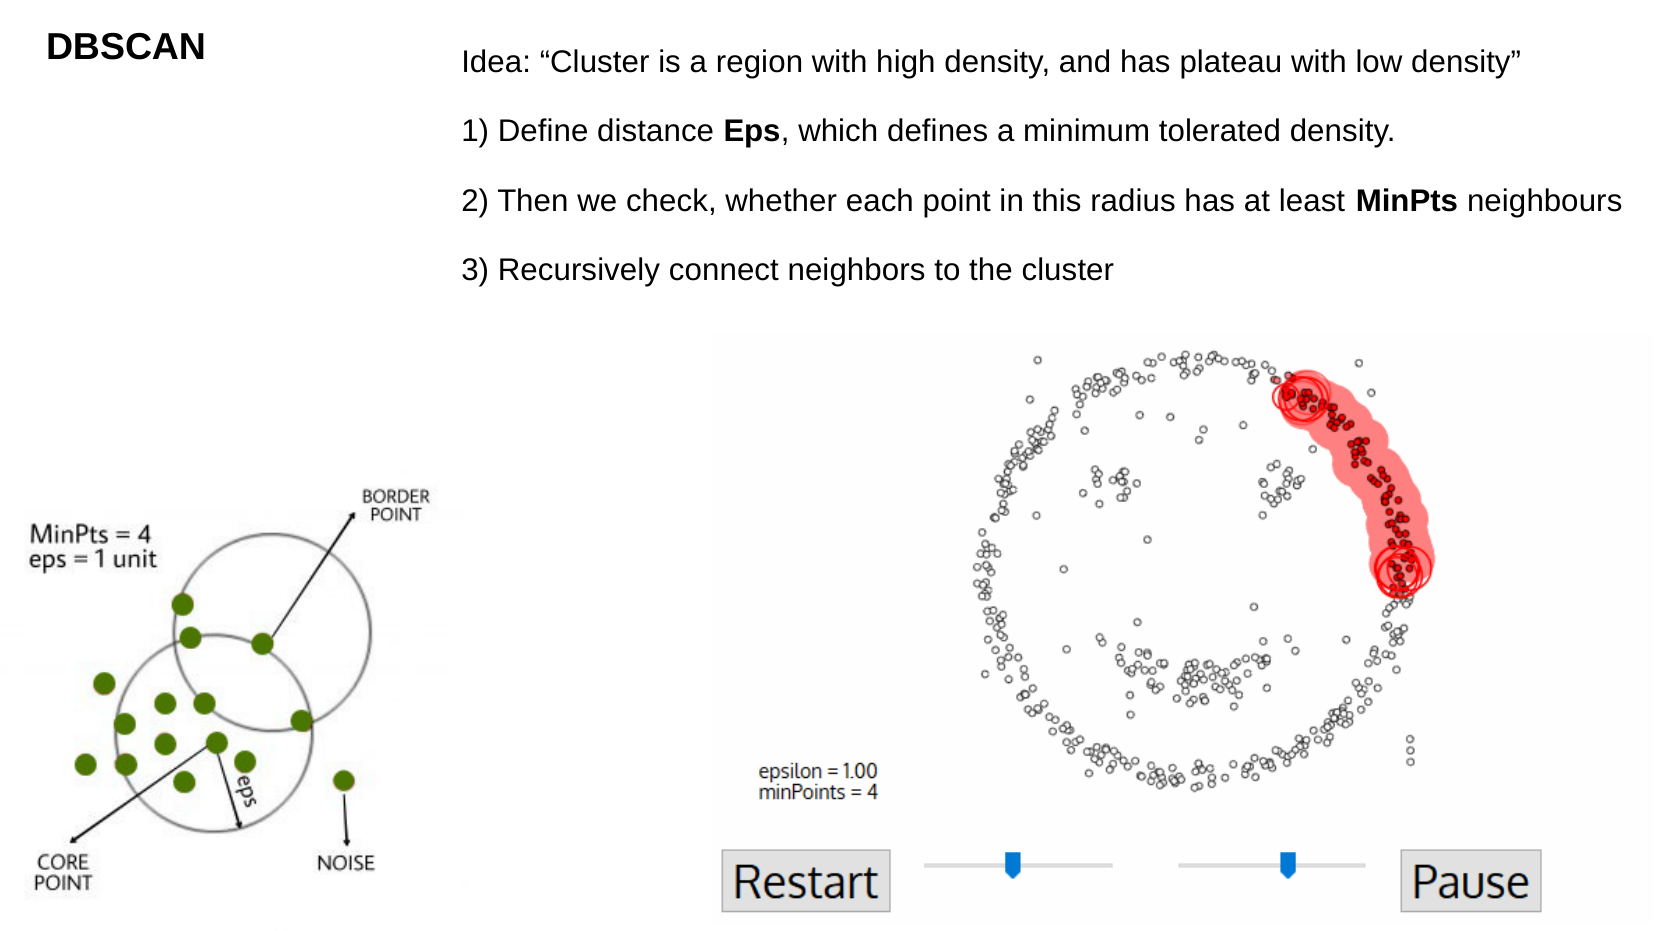

DBSCAN
Idea: “Cluster is a region with high density, and has plateau with low density”
1) Define distance Eps, which defines a minimum tolerated density.
2) Then we check, whether each point in this radius has at least MinPts neighbours
3) Recursively connect neighbors to the cluster